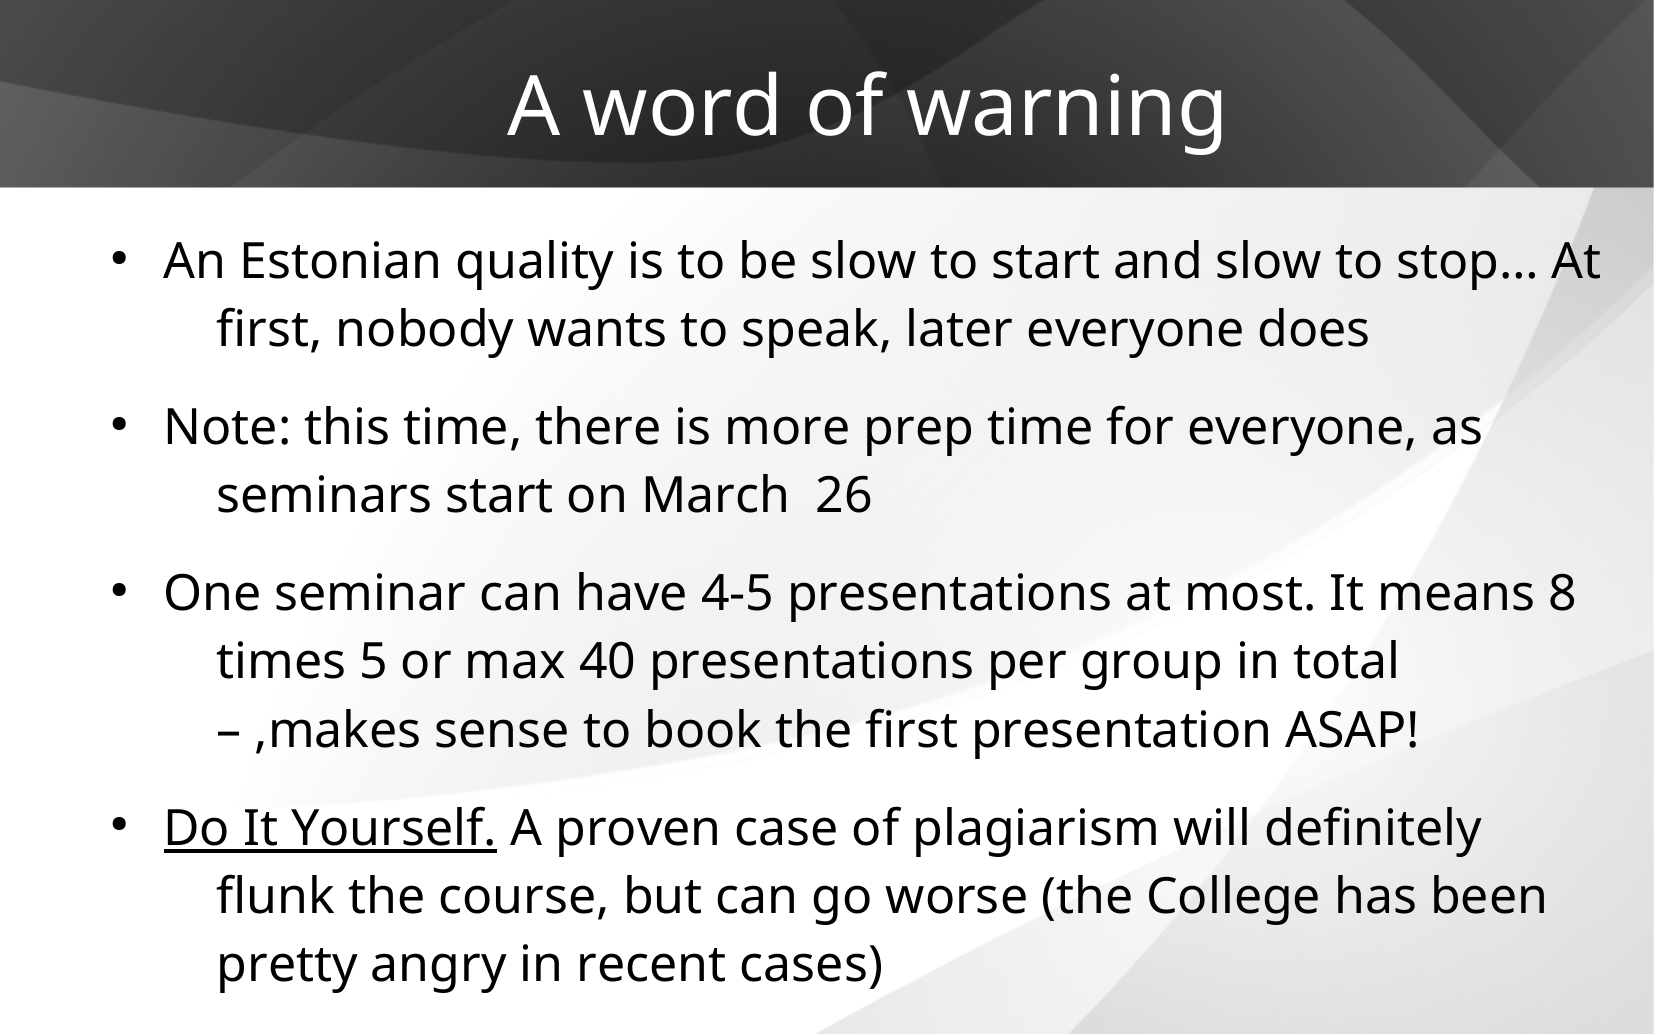

# A word of warning
An Estonian quality is to be slow to start and slow to stop… At first, nobody wants to speak, later everyone does
Note: this time, there is more prep time for everyone, as seminars start on March 26
One seminar can have 4-5 presentations at most. It means 8 times 5 or max 40 presentations per group in total – ,makes sense to book the first presentation ASAP!
Do It Yourself. A proven case of plagiarism will definitely flunk the course, but can go worse (the College has been pretty angry in recent cases)